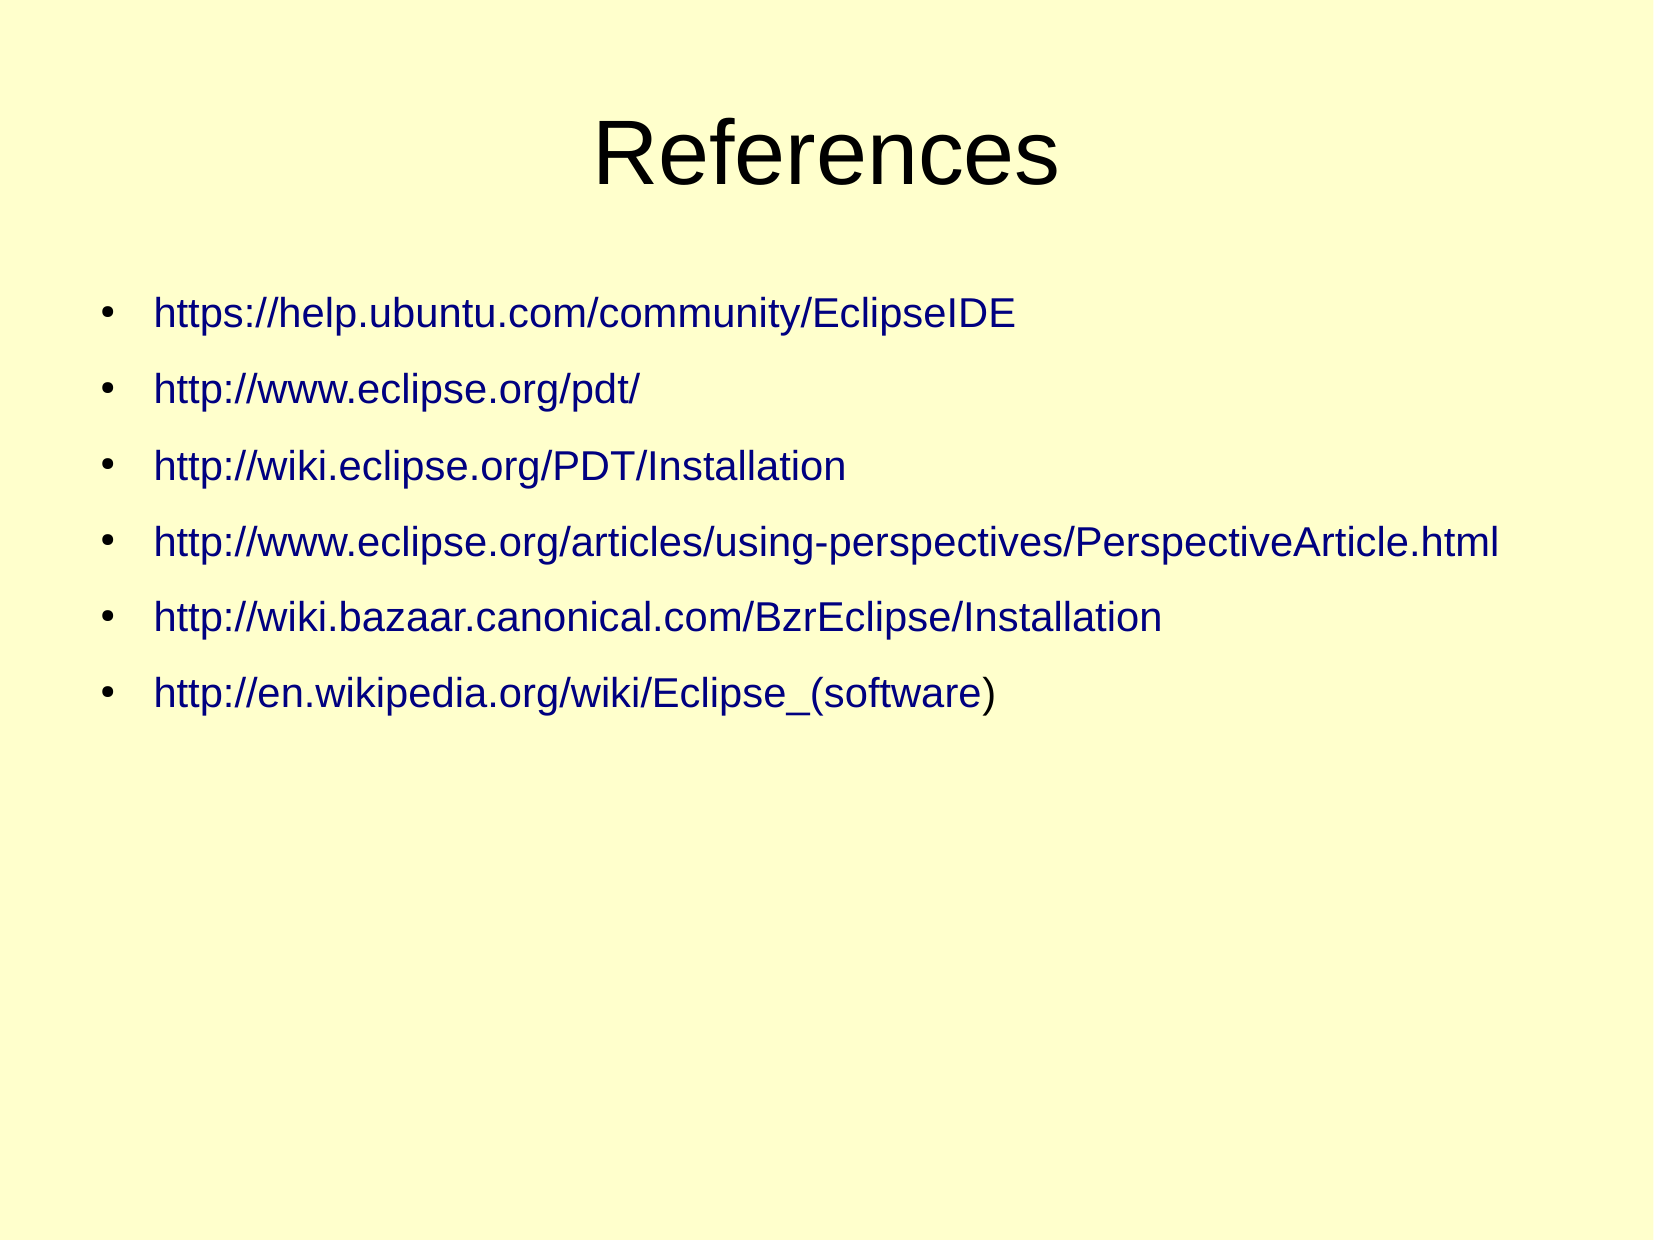

# References
https://help.ubuntu.com/community/EclipseIDE
http://www.eclipse.org/pdt/
http://wiki.eclipse.org/PDT/Installation
http://www.eclipse.org/articles/using-perspectives/PerspectiveArticle.html
http://wiki.bazaar.canonical.com/BzrEclipse/Installation
http://en.wikipedia.org/wiki/Eclipse_(software)